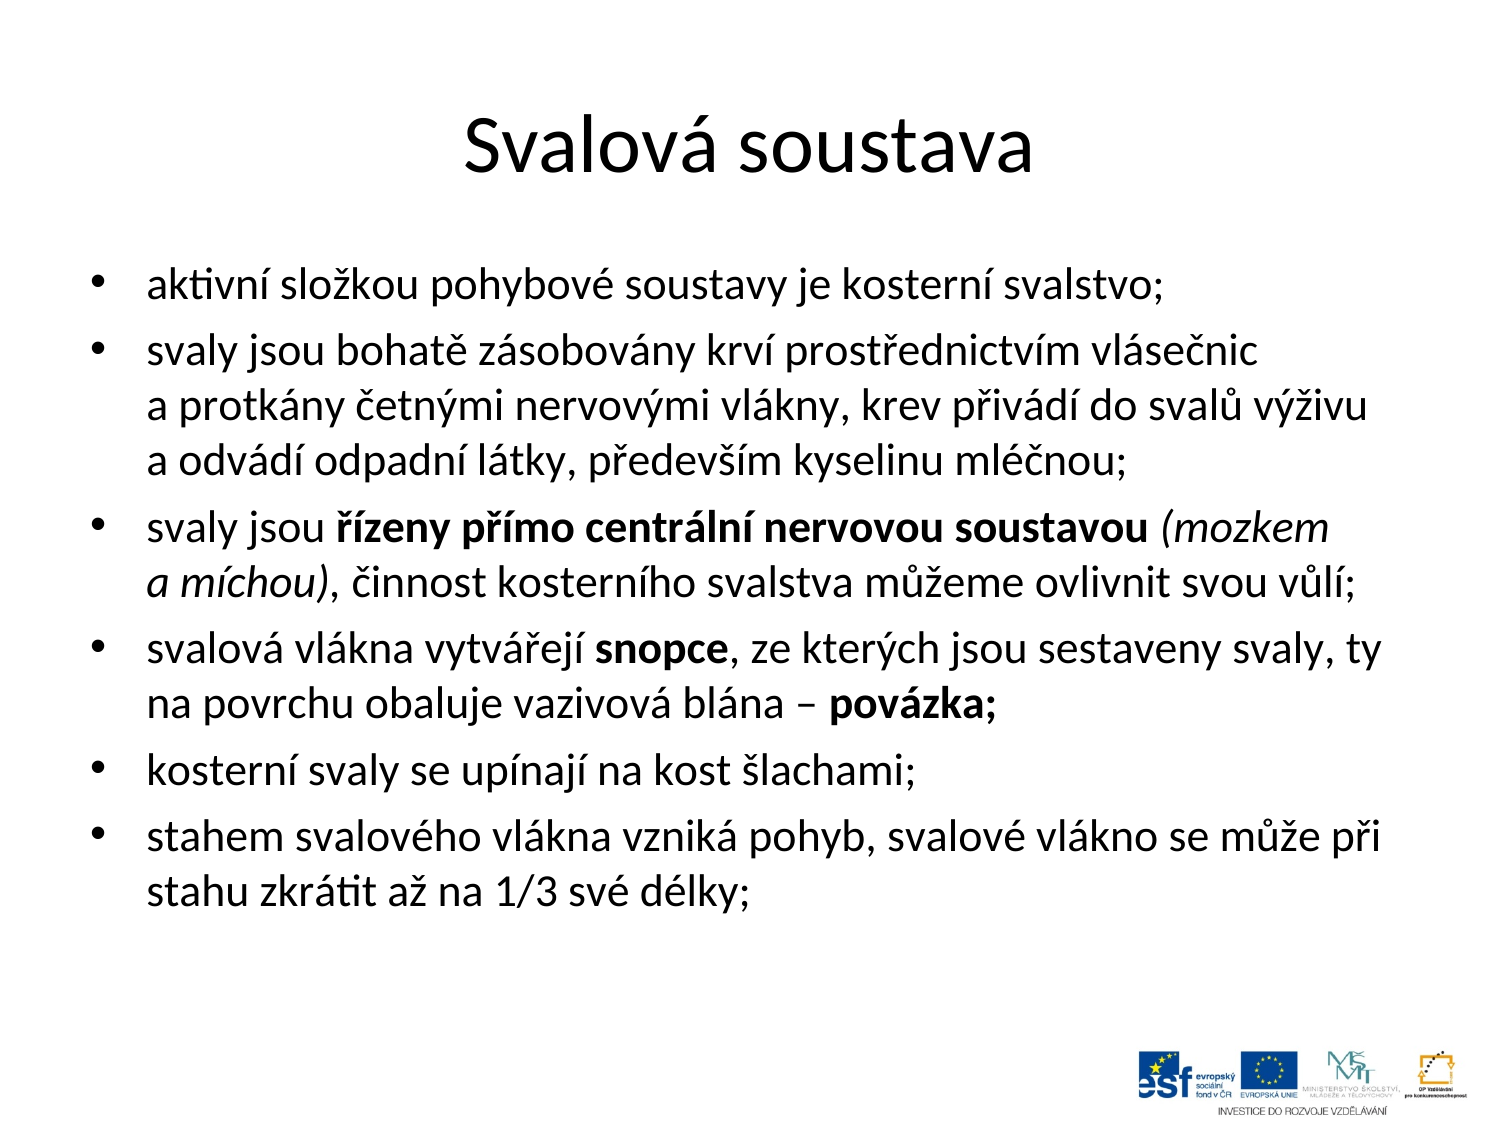

# Svalová soustava
aktivní složkou pohybové soustavy je kosterní svalstvo;
svaly jsou bohatě zásobovány krví prostřednictvím vlásečnic
a protkány četnými nervovými vlákny, krev přivádí do svalů výživu
a odvádí odpadní látky, především kyselinu mléčnou;
svaly jsou řízeny přímo centrální nervovou soustavou (mozkem
a míchou), činnost kosterního svalstva můžeme ovlivnit svou vůlí;
svalová vlákna vytvářejí snopce, ze kterých jsou sestaveny svaly, ty na povrchu obaluje vazivová blána – povázka;
kosterní svaly se upínají na kost šlachami;
stahem svalového vlákna vzniká pohyb, svalové vlákno se může při stahu zkrátit až na 1/3 své délky;